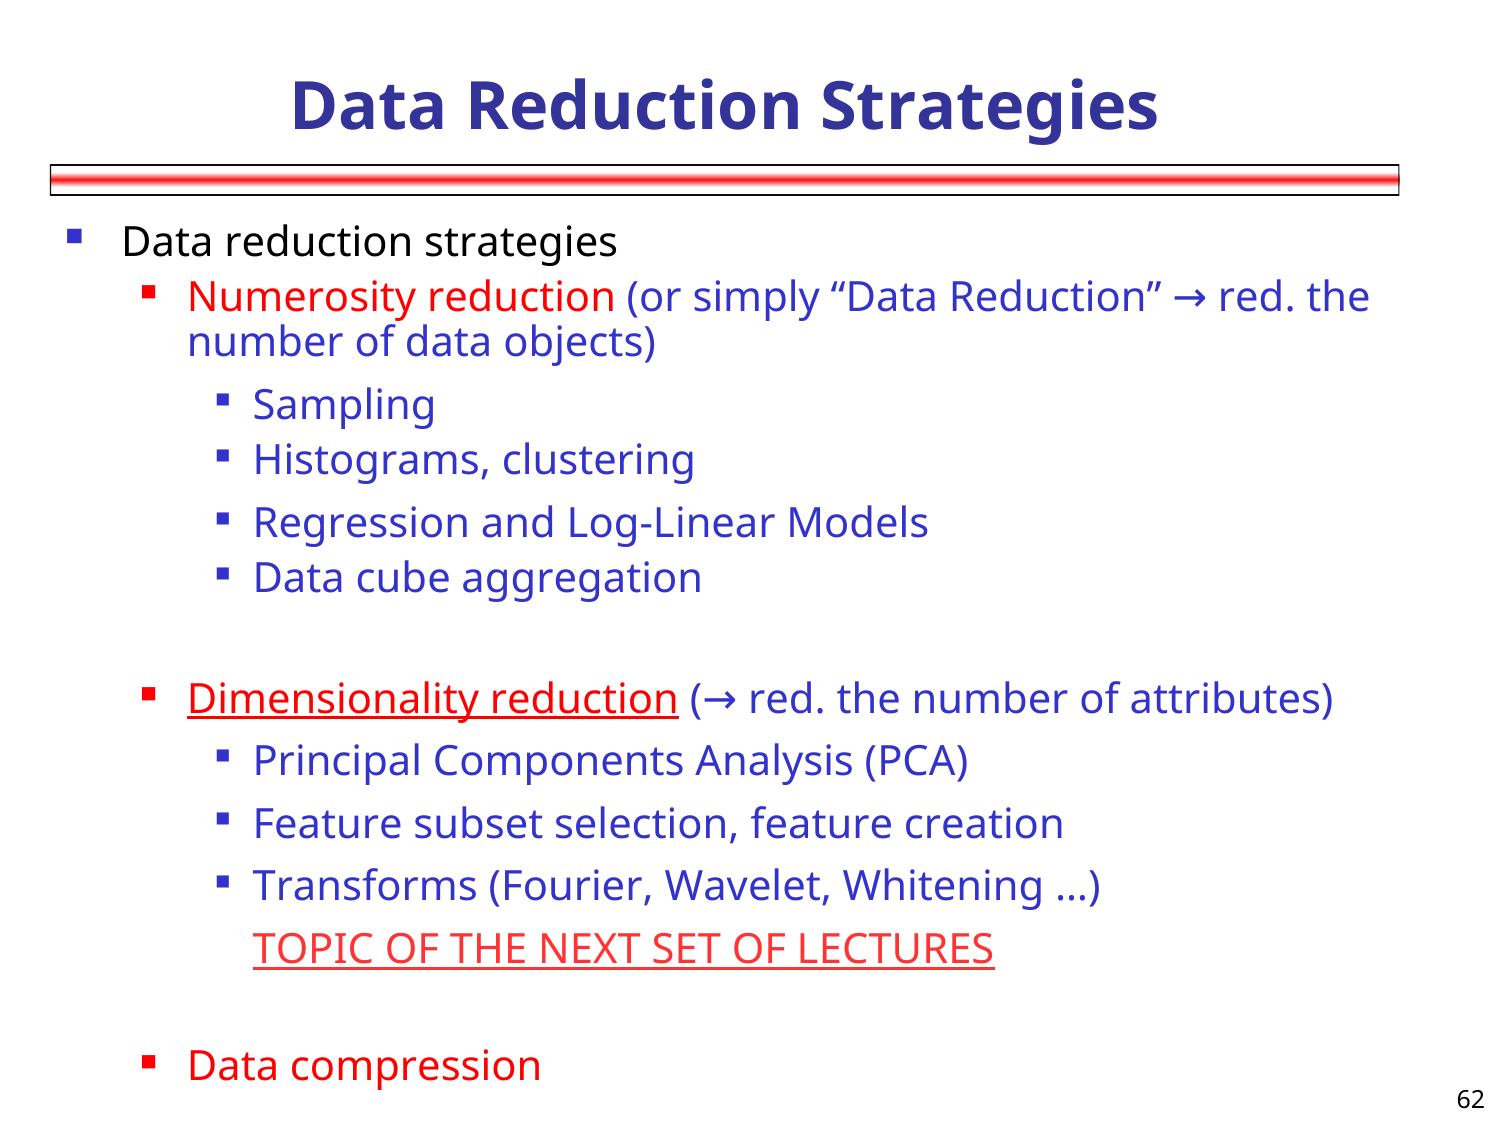

# Data Reduction Strategies
Data reduction strategies
Numerosity reduction (or simply “Data Reduction” → red. the number of data objects)
Sampling
Histograms, clustering
Regression and Log-Linear Models
Data cube aggregation
Dimensionality reduction (→ red. the number of attributes)
Principal Components Analysis (PCA)
Feature subset selection, feature creation
Transforms (Fourier, Wavelet, Whitening …)
TOPIC OF THE NEXT SET OF LECTURES
Data compression